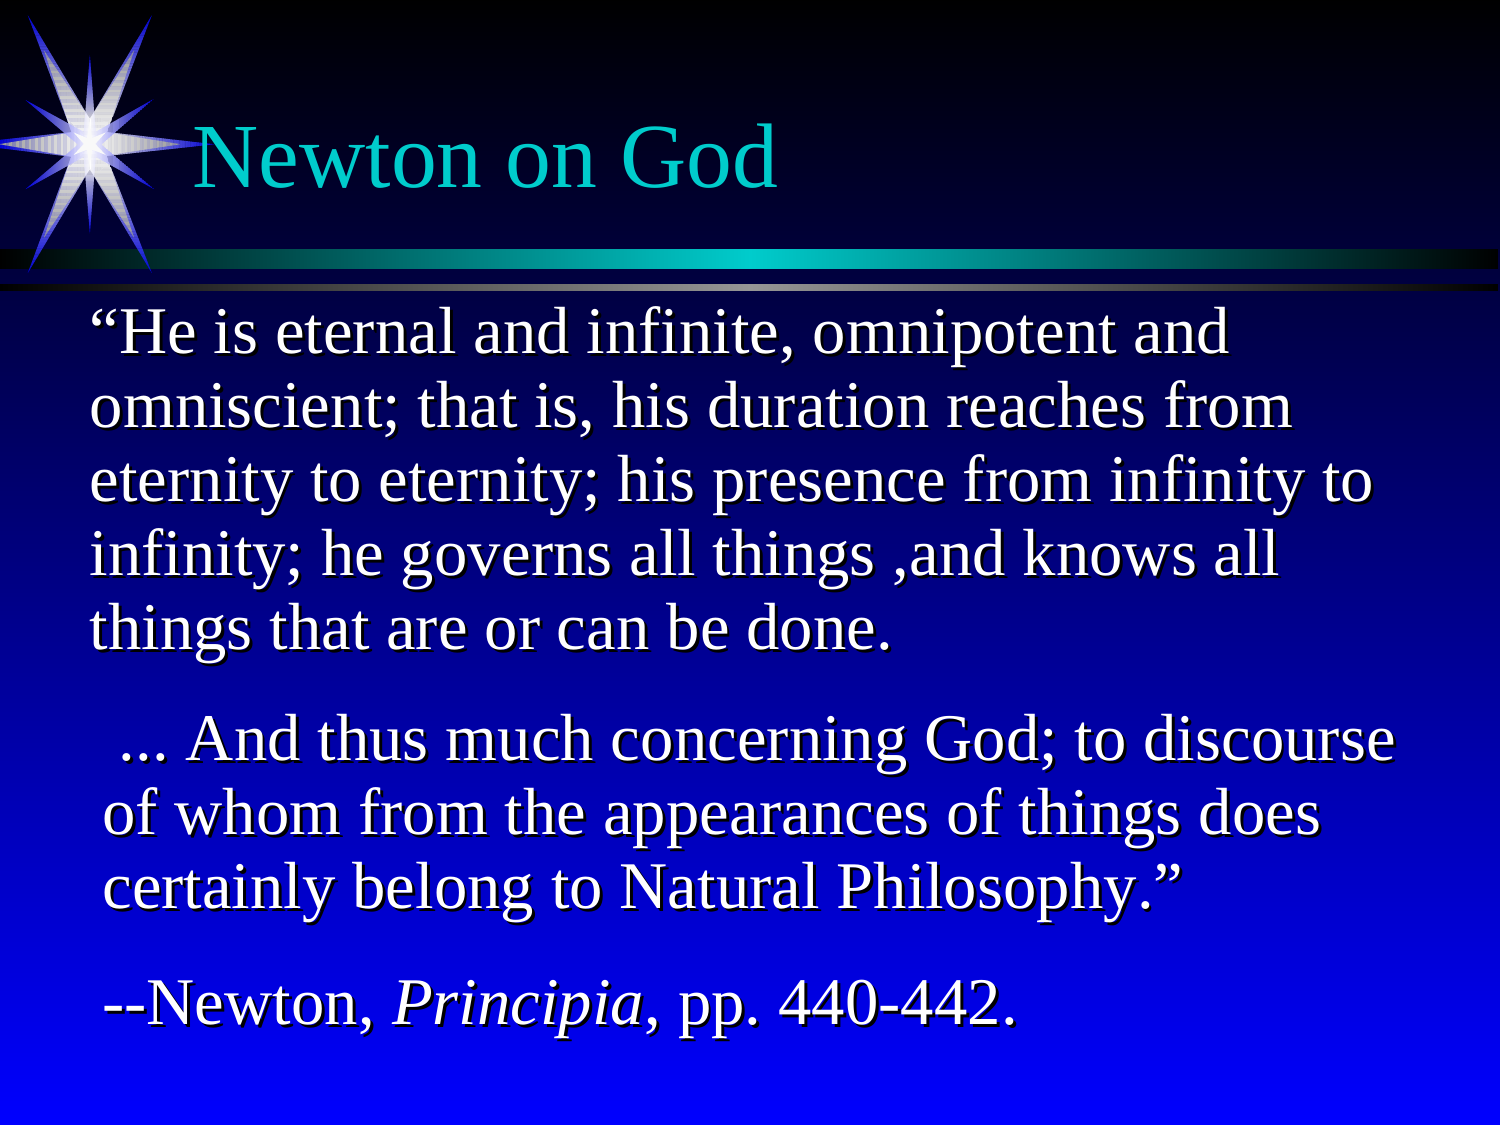

# Newton on God
“He is eternal and infinite, omnipotent and omniscient; that is, his duration reaches from eternity to eternity; his presence from infinity to infinity; he governs all things ,and knows all things that are or can be done.
 ... And thus much concerning God; to discourse of whom from the appearances of things does certainly belong to Natural Philosophy.”
--Newton, Principia, pp. 440-442.